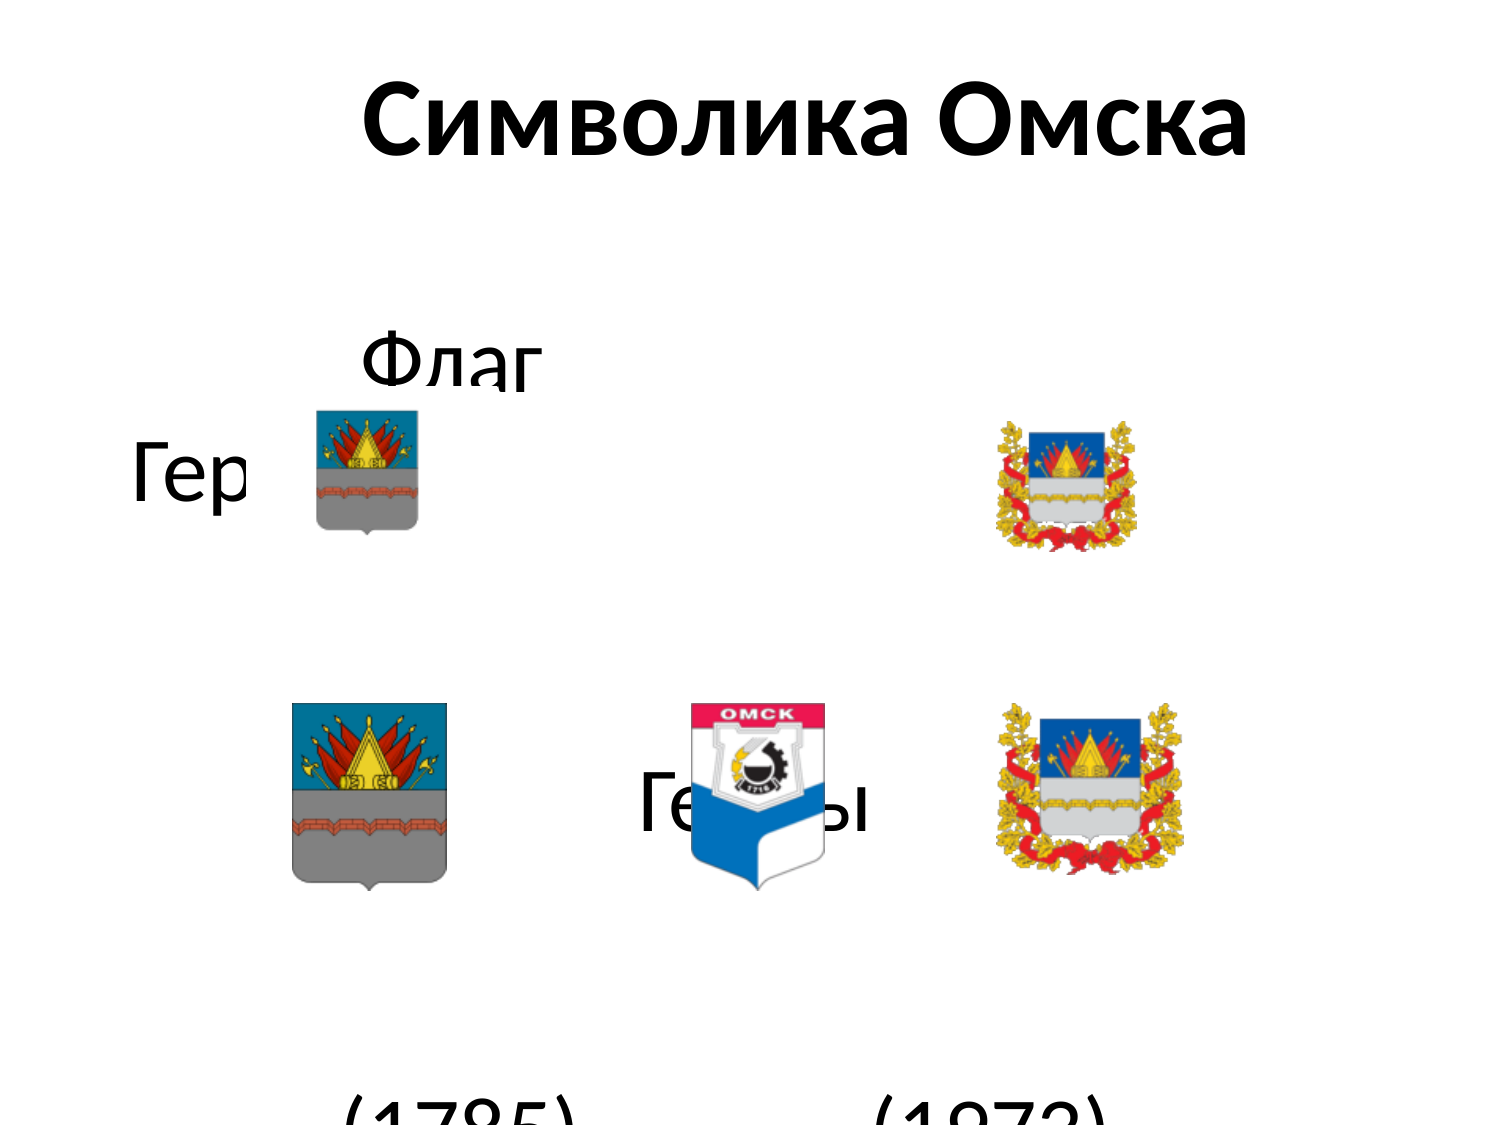

# Символика Омска
 Флаг Герб
Гербы
 (1785) (1973) (2002)